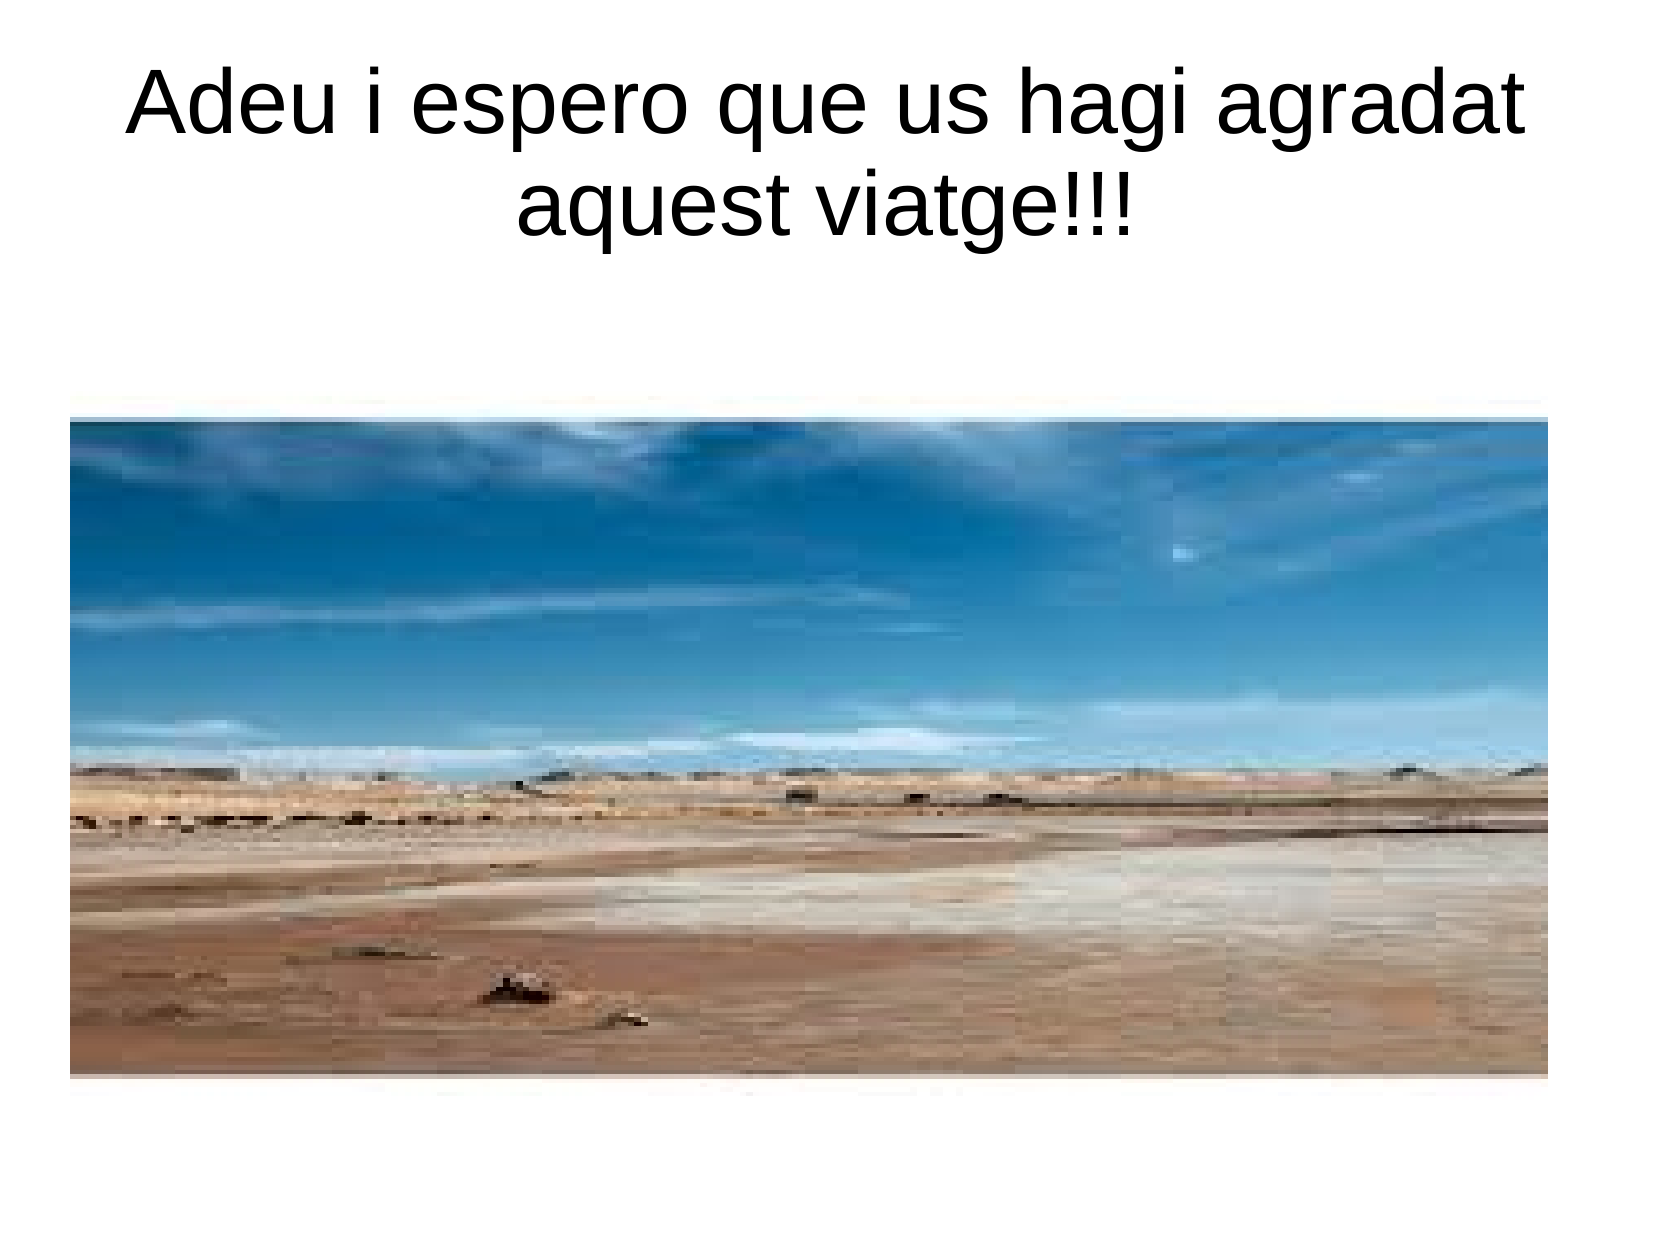

# Adeu i espero que us hagi agradat aquest viatge!!!